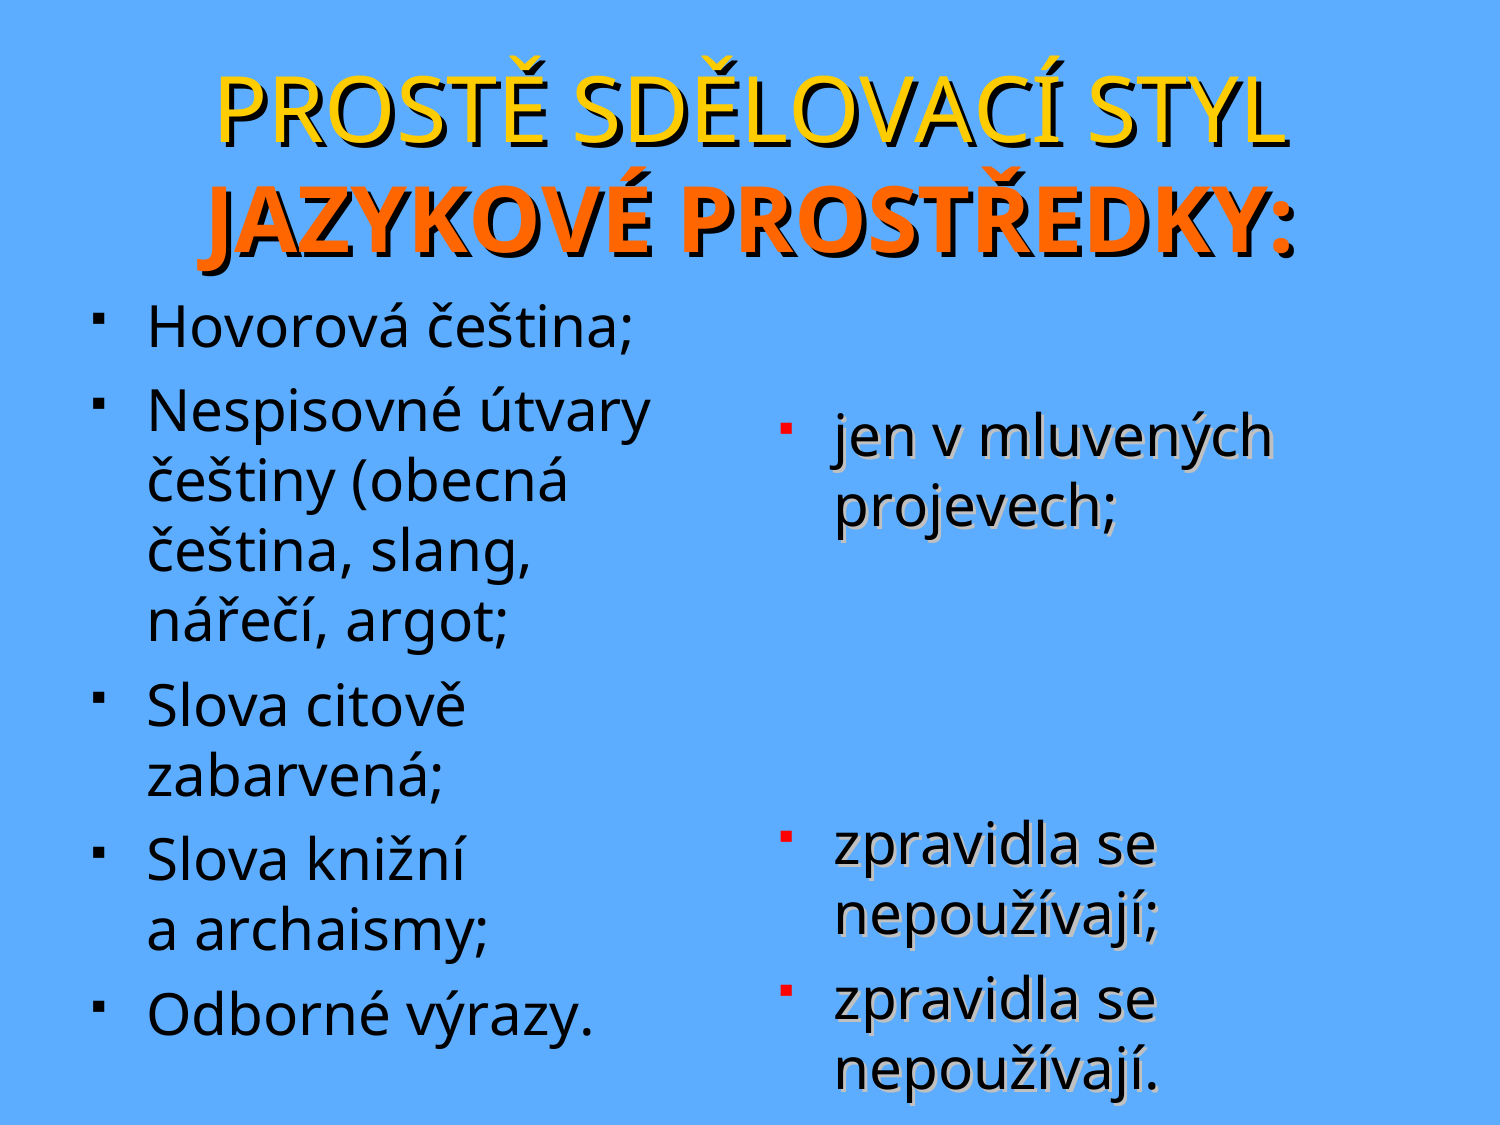

# PROSTĚ SDĚLOVACÍ STYL JAZYKOVÉ PROSTŘEDKY:
Hovorová čeština;
Nespisovné útvary češtiny (obecná čeština, slang, nářečí, argot;
Slova citově zabarvená;
Slova knižní
a archaismy;
Odborné výrazy.
jen v mluvených projevech;
zpravidla se nepoužívají;
zpravidla se nepoužívají.